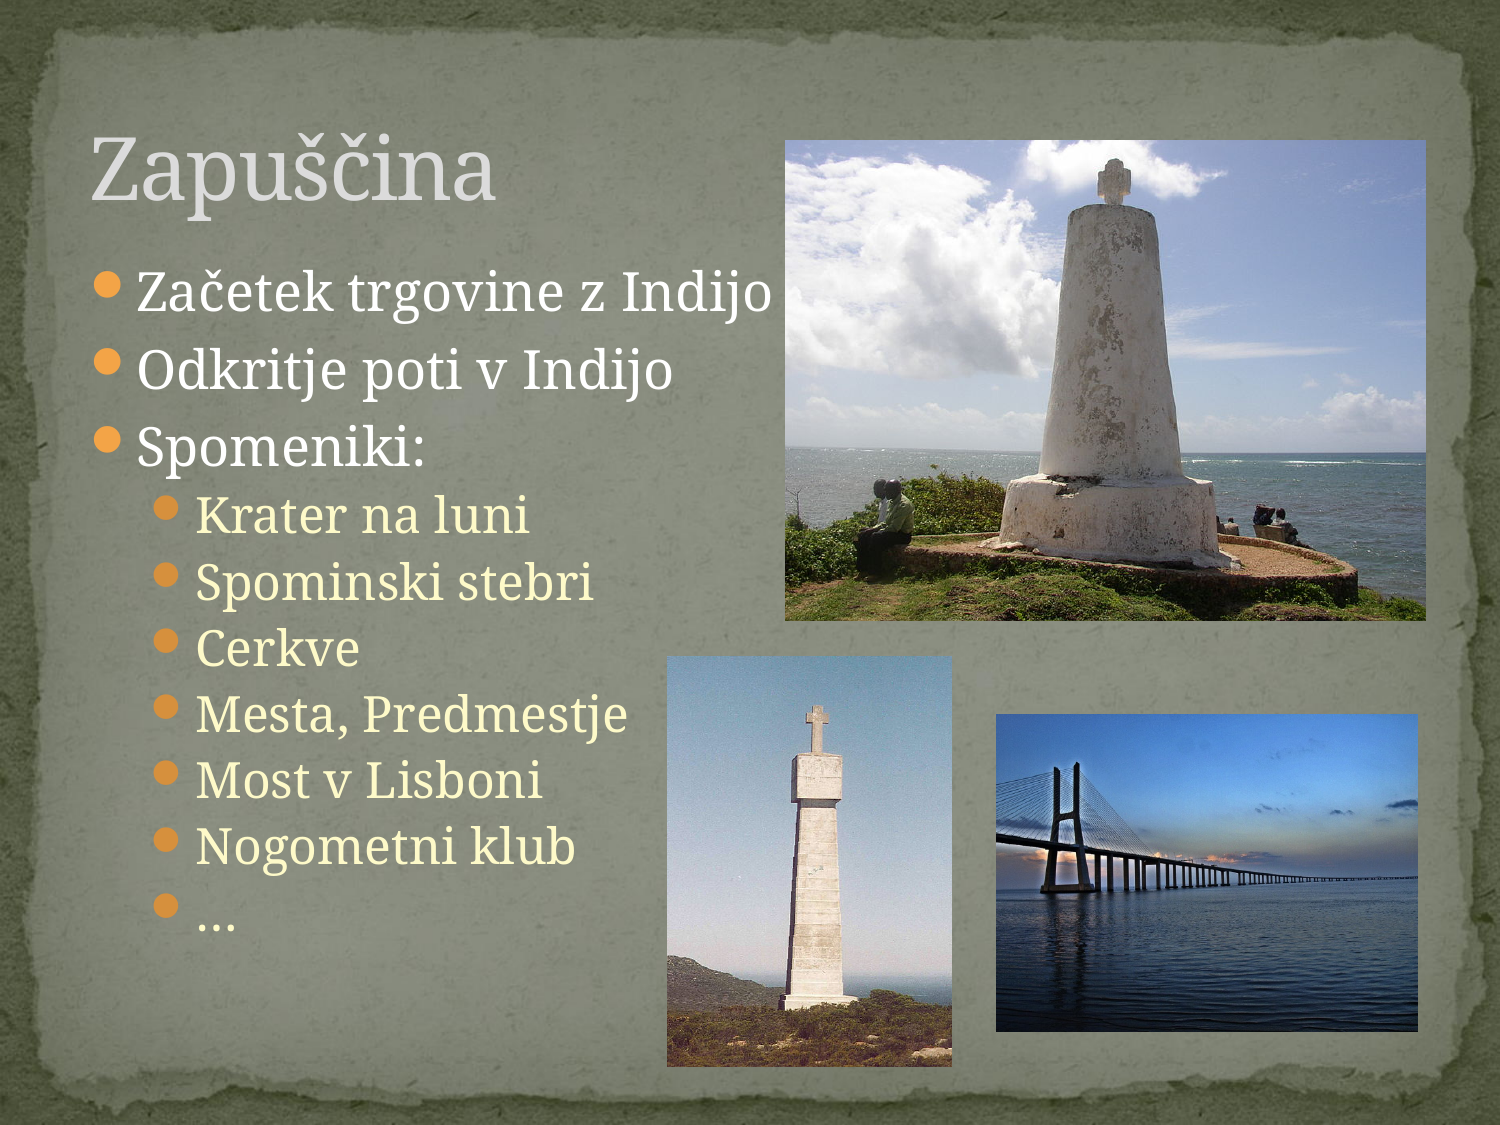

Zapuščina
# Začetek trgovine z Indijo
Odkritje poti v Indijo
Spomeniki:
Krater na luni
Spominski stebri
Cerkve
Mesta, Predmestje
Most v Lisboni
Nogometni klub
…